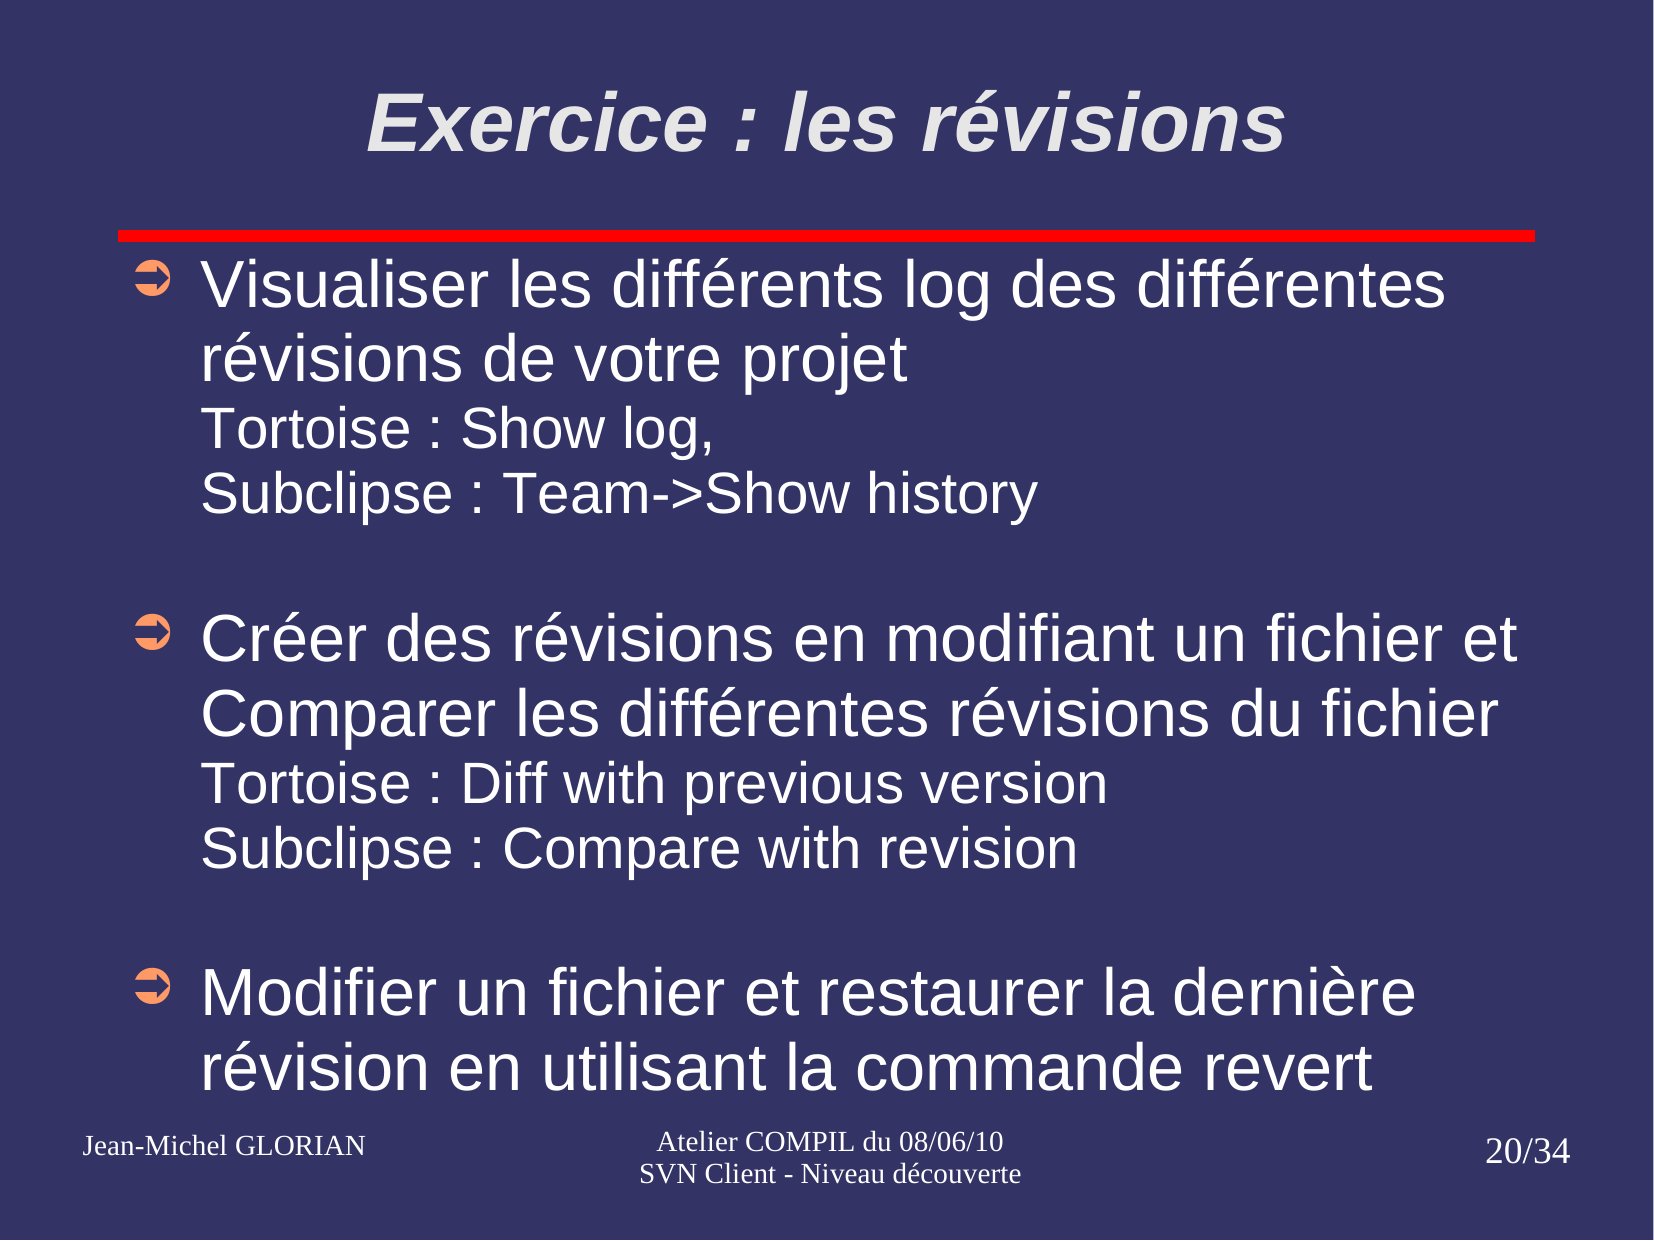

# Exercice : les révisions
Visualiser les différents log des différentes révisions de votre projet
Tortoise : Show log,
Subclipse : Team->Show history
Créer des révisions en modifiant un fichier et Comparer les différentes révisions du fichier
Tortoise : Diff with previous version
Subclipse : Compare with revision
Modifier un fichier et restaurer la dernière révision en utilisant la commande revert